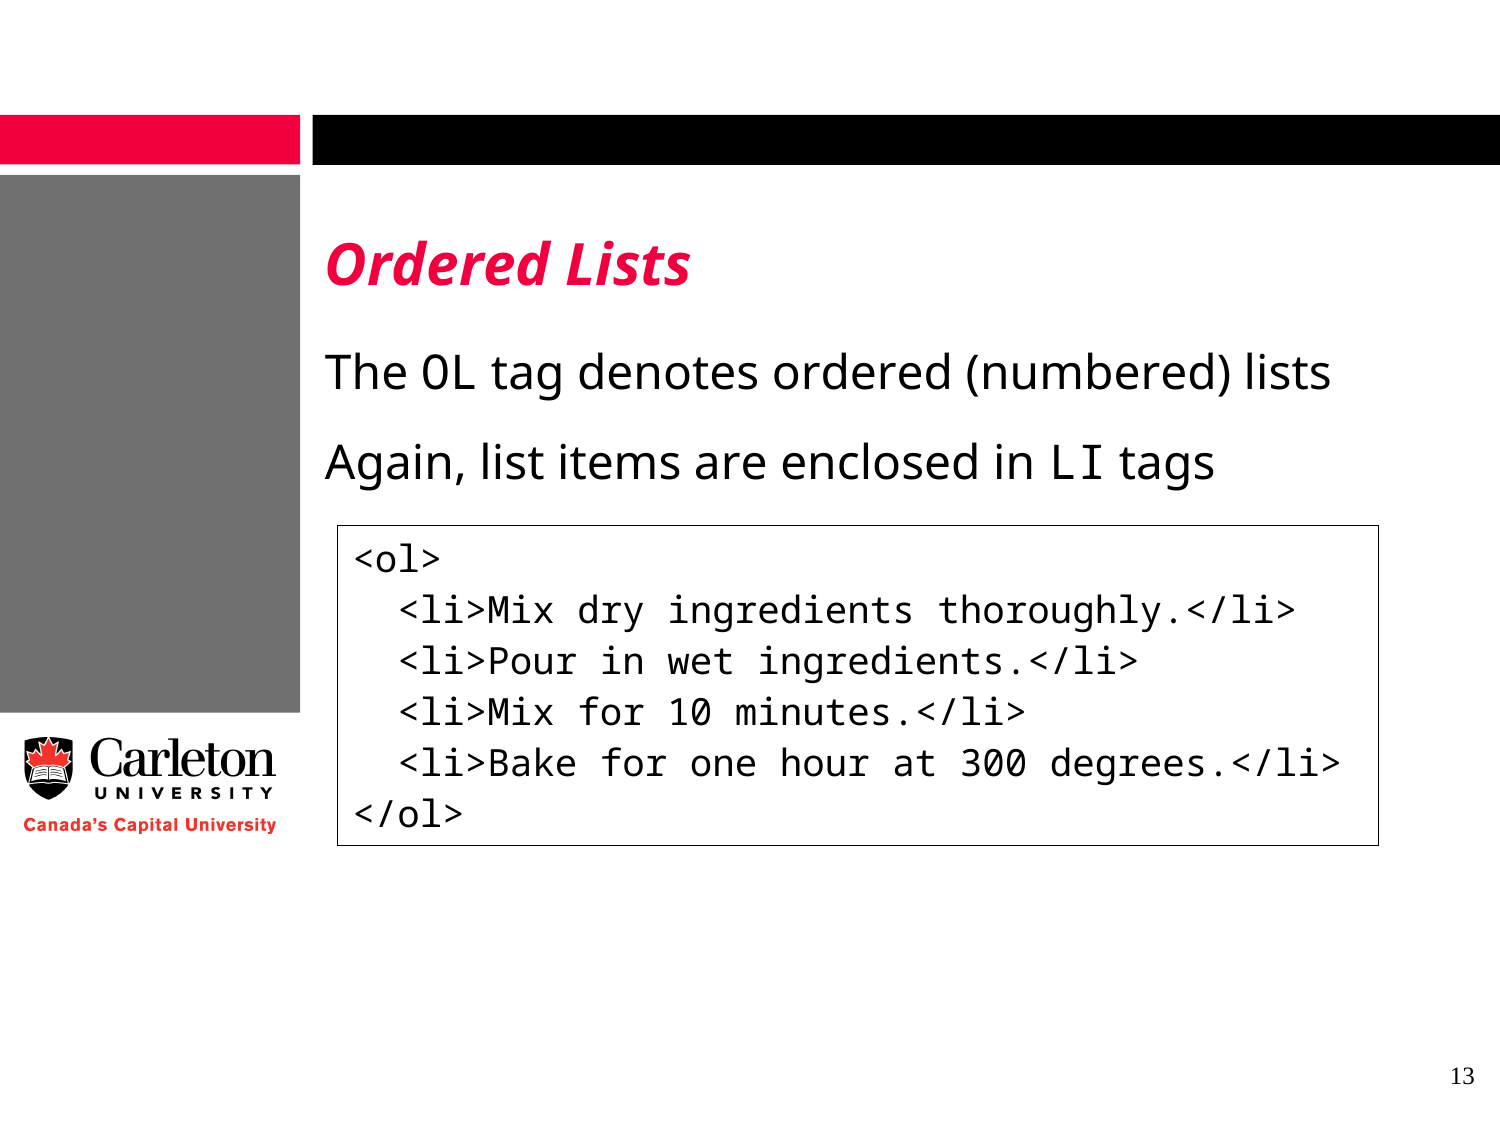

# Ordered Lists
The OL tag denotes ordered (numbered) lists
Again, list items are enclosed in LI tags
<ol>
 <li>Mix dry ingredients thoroughly.</li>
 <li>Pour in wet ingredients.</li>
 <li>Mix for 10 minutes.</li>
 <li>Bake for one hour at 300 degrees.</li>
</ol>
13